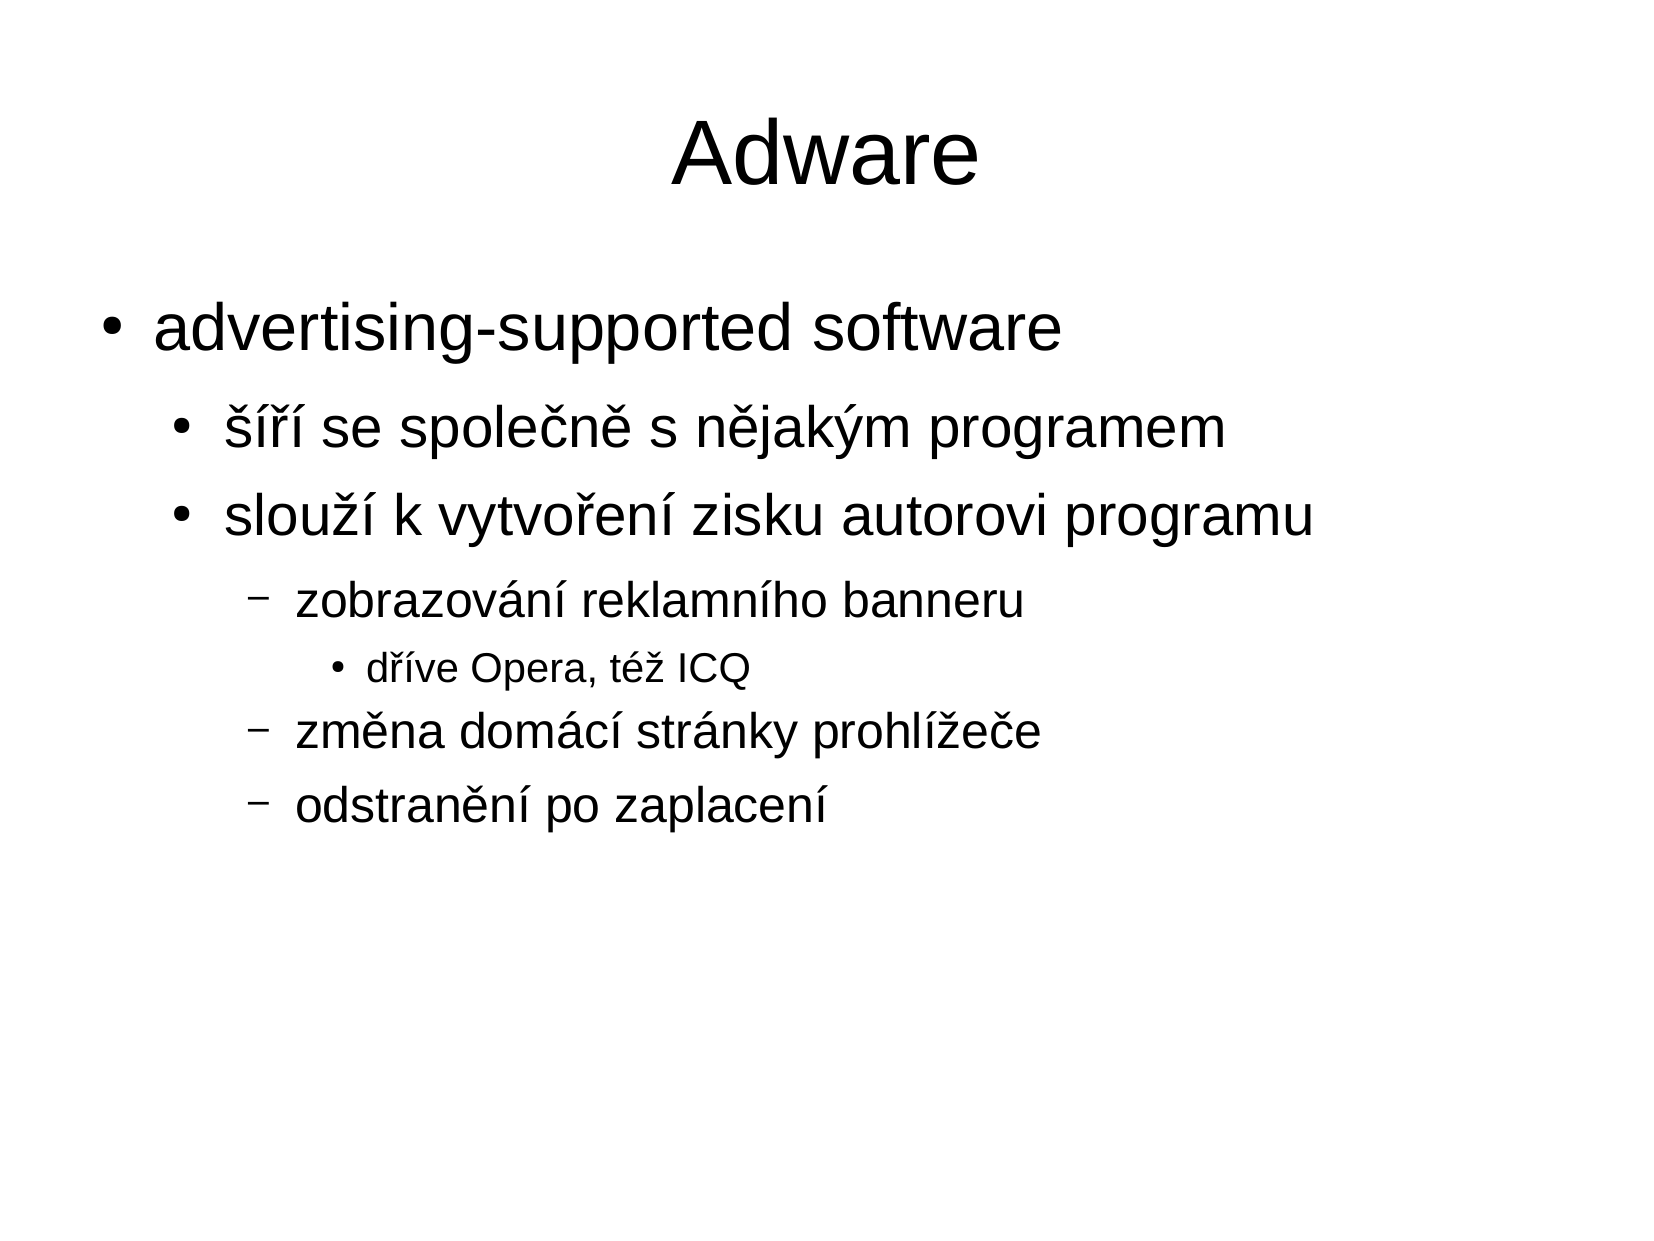

# Adware
advertising-supported software
šíří se společně s nějakým programem
slouží k vytvoření zisku autorovi programu
zobrazování reklamního banneru
dříve Opera, též ICQ
změna domácí stránky prohlížeče
odstranění po zaplacení